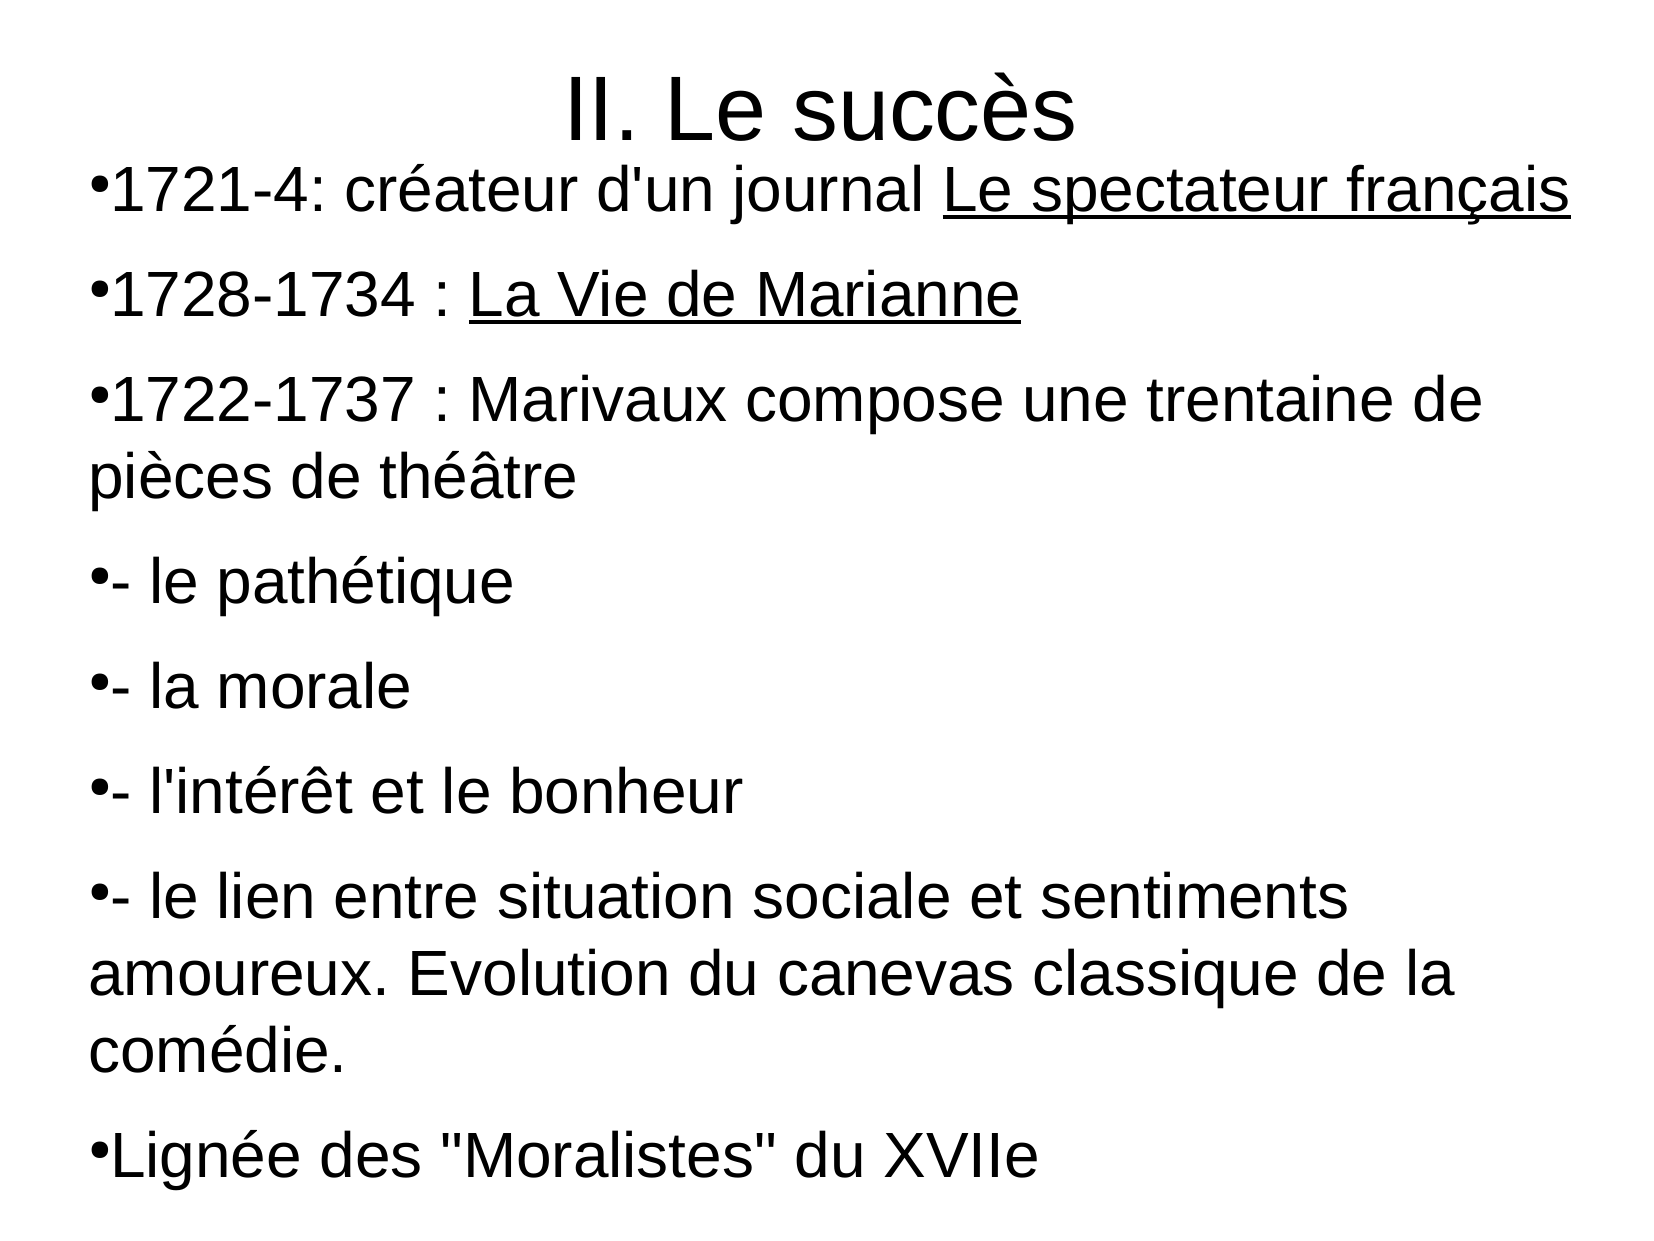

# II. Le succès
1721-4: créateur d'un journal Le spectateur français
1728-1734 : La Vie de Marianne
1722-1737 : Marivaux compose une trentaine de pièces de théâtre
- le pathétique
- la morale
- l'intérêt et le bonheur
- le lien entre situation sociale et sentiments amoureux. Evolution du canevas classique de la comédie.
Lignée des "Moralistes" du XVIIe